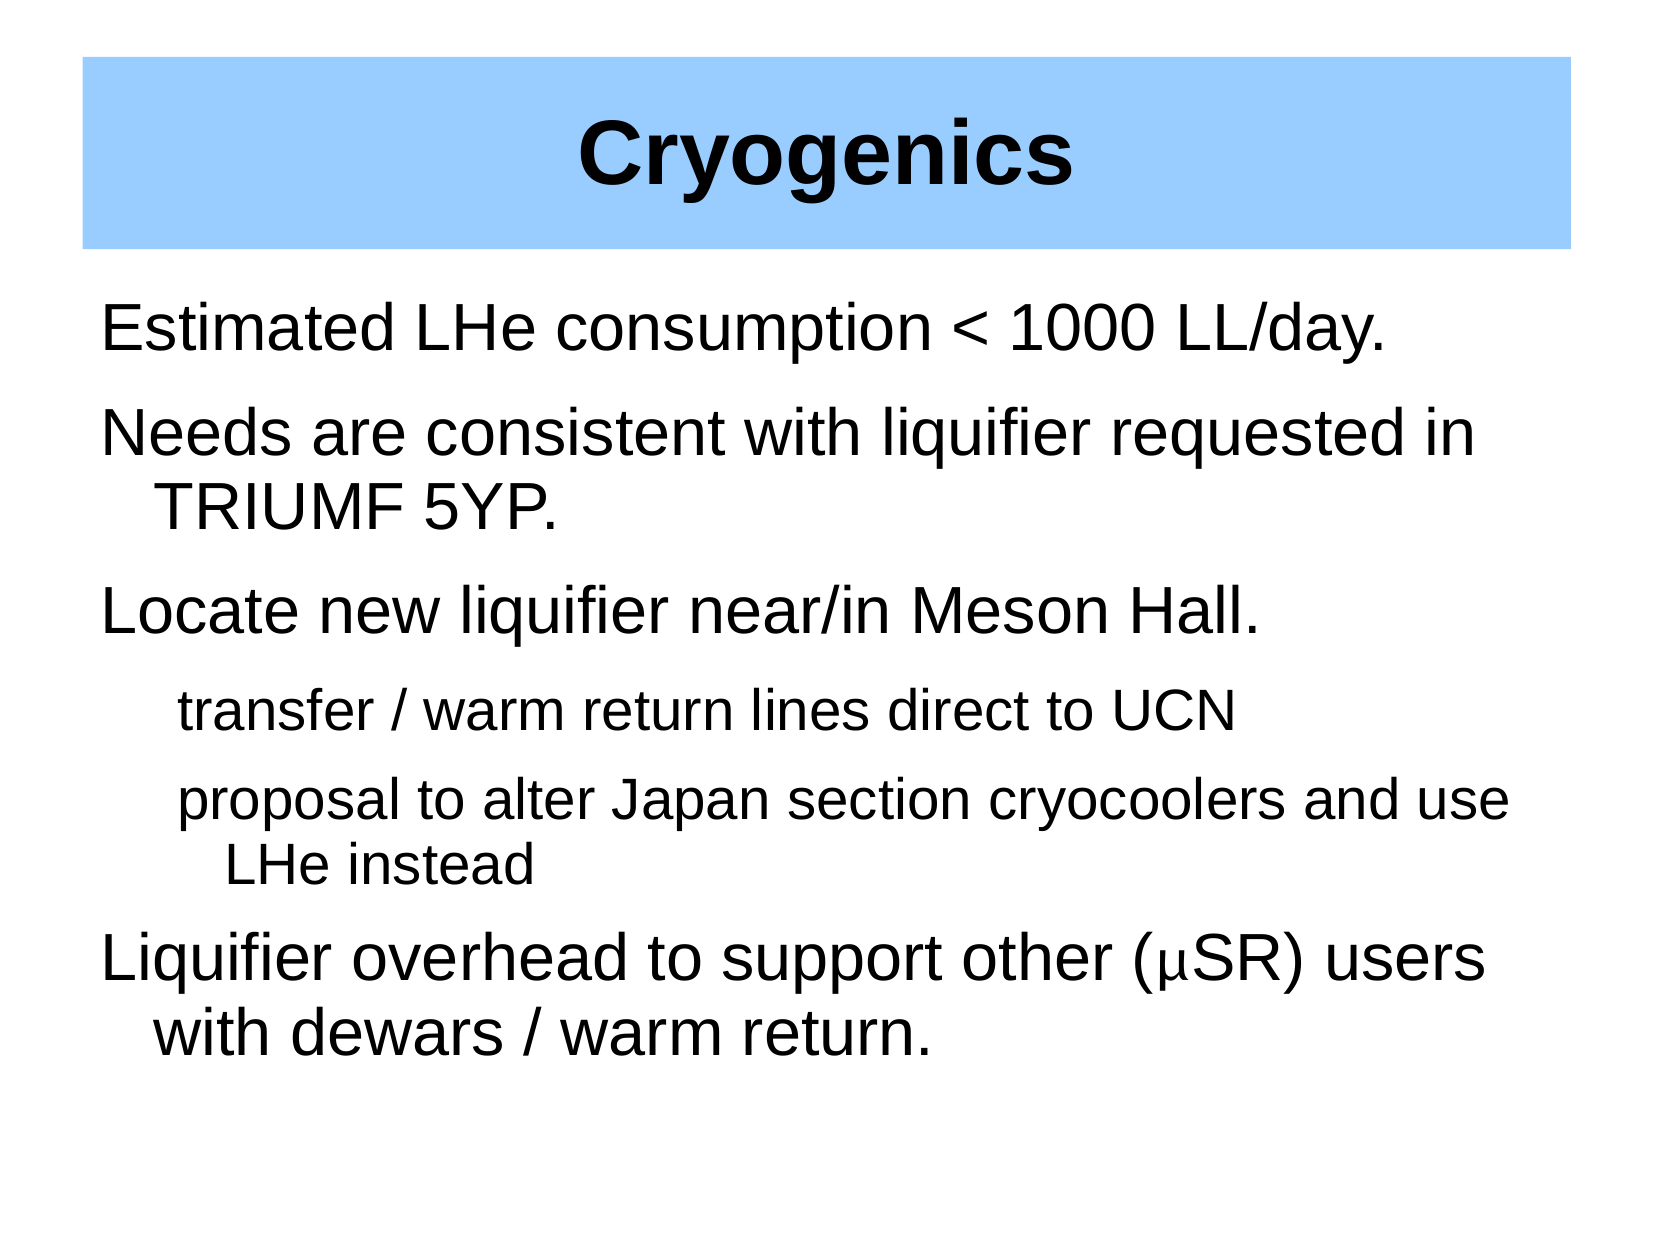

# Cryogenics
Estimated LHe consumption < 1000 LL/day.
Needs are consistent with liquifier requested in TRIUMF 5YP.
Locate new liquifier near/in Meson Hall.
transfer / warm return lines direct to UCN
proposal to alter Japan section cryocoolers and use LHe instead
Liquifier overhead to support other (SR) users with dewars / warm return.